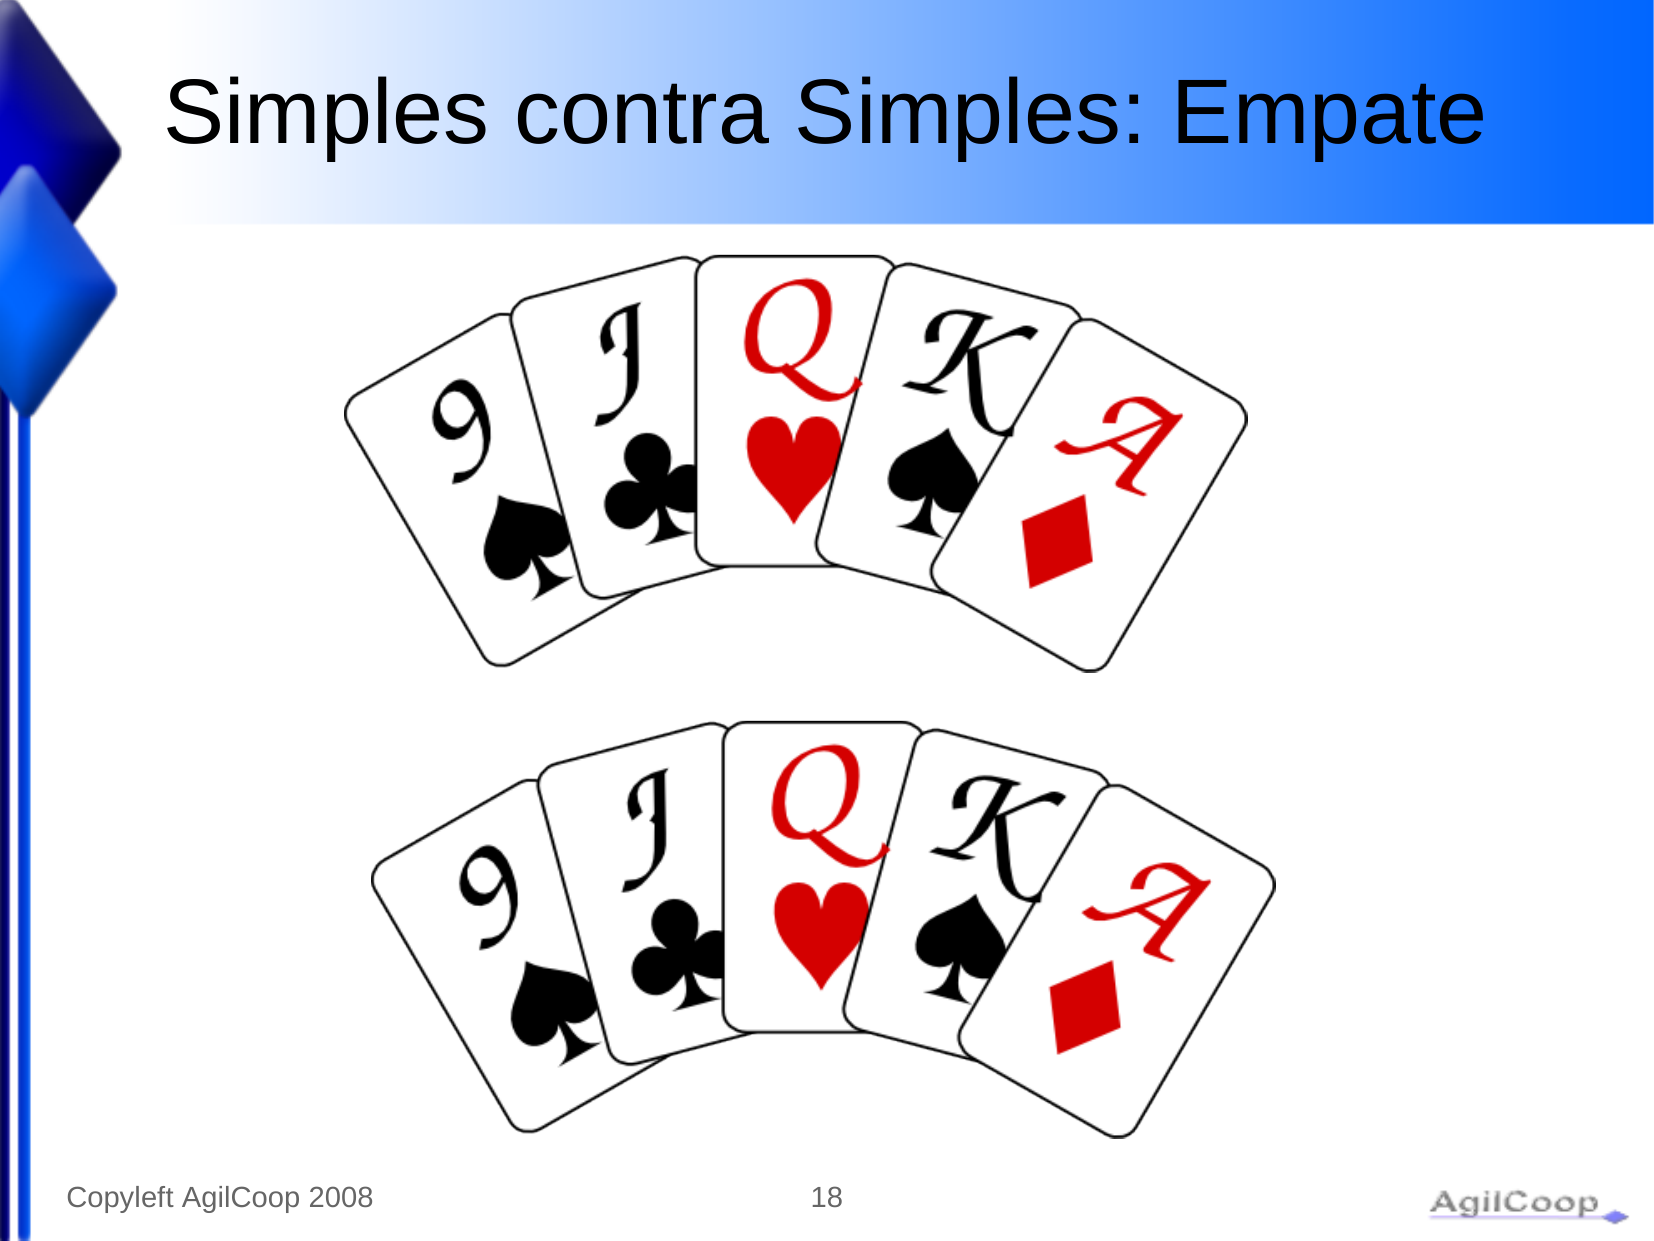

# Simples contra Simples: Empate
Copyleft AgilCoop 2008
18